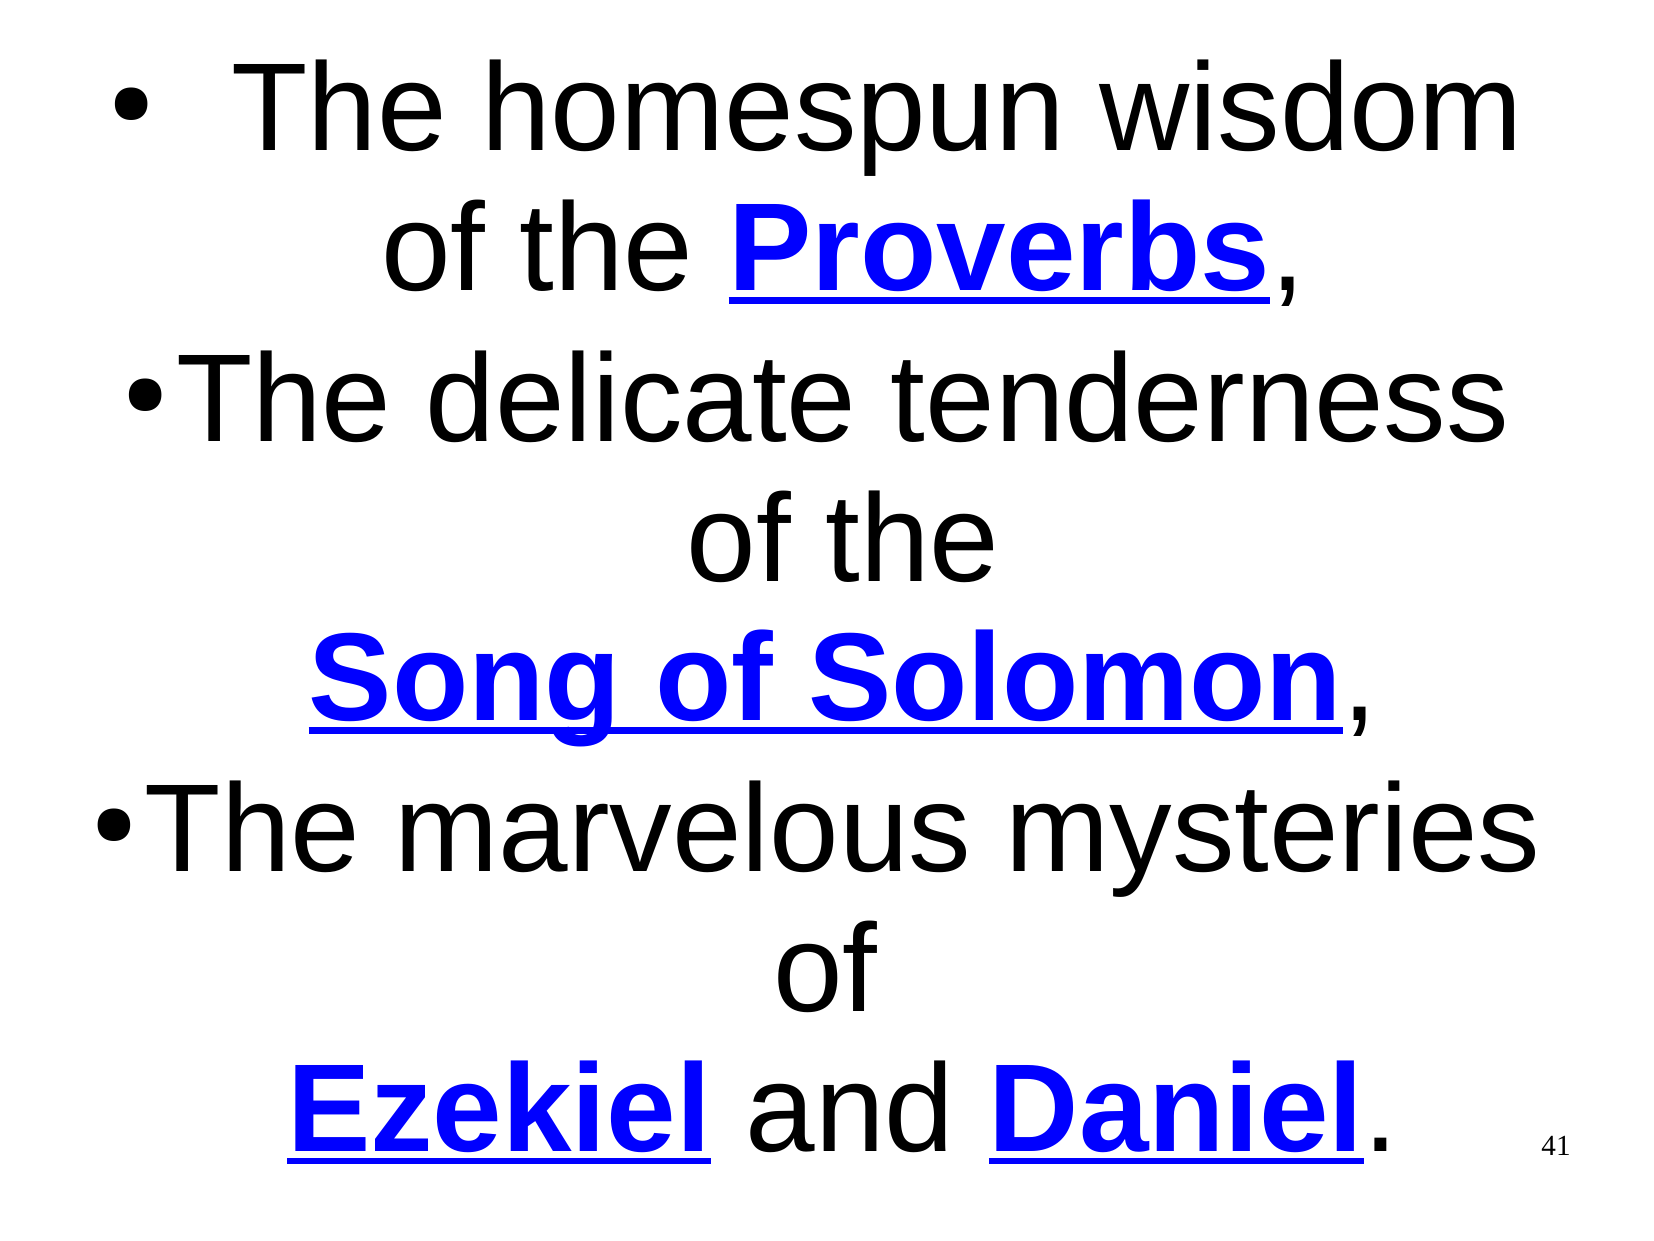

# The homespun wisdom of the Proverbs,
The delicate tenderness
of the
Song of Solomon,
The marvelous mysteries
of
Ezekiel and Daniel.
41